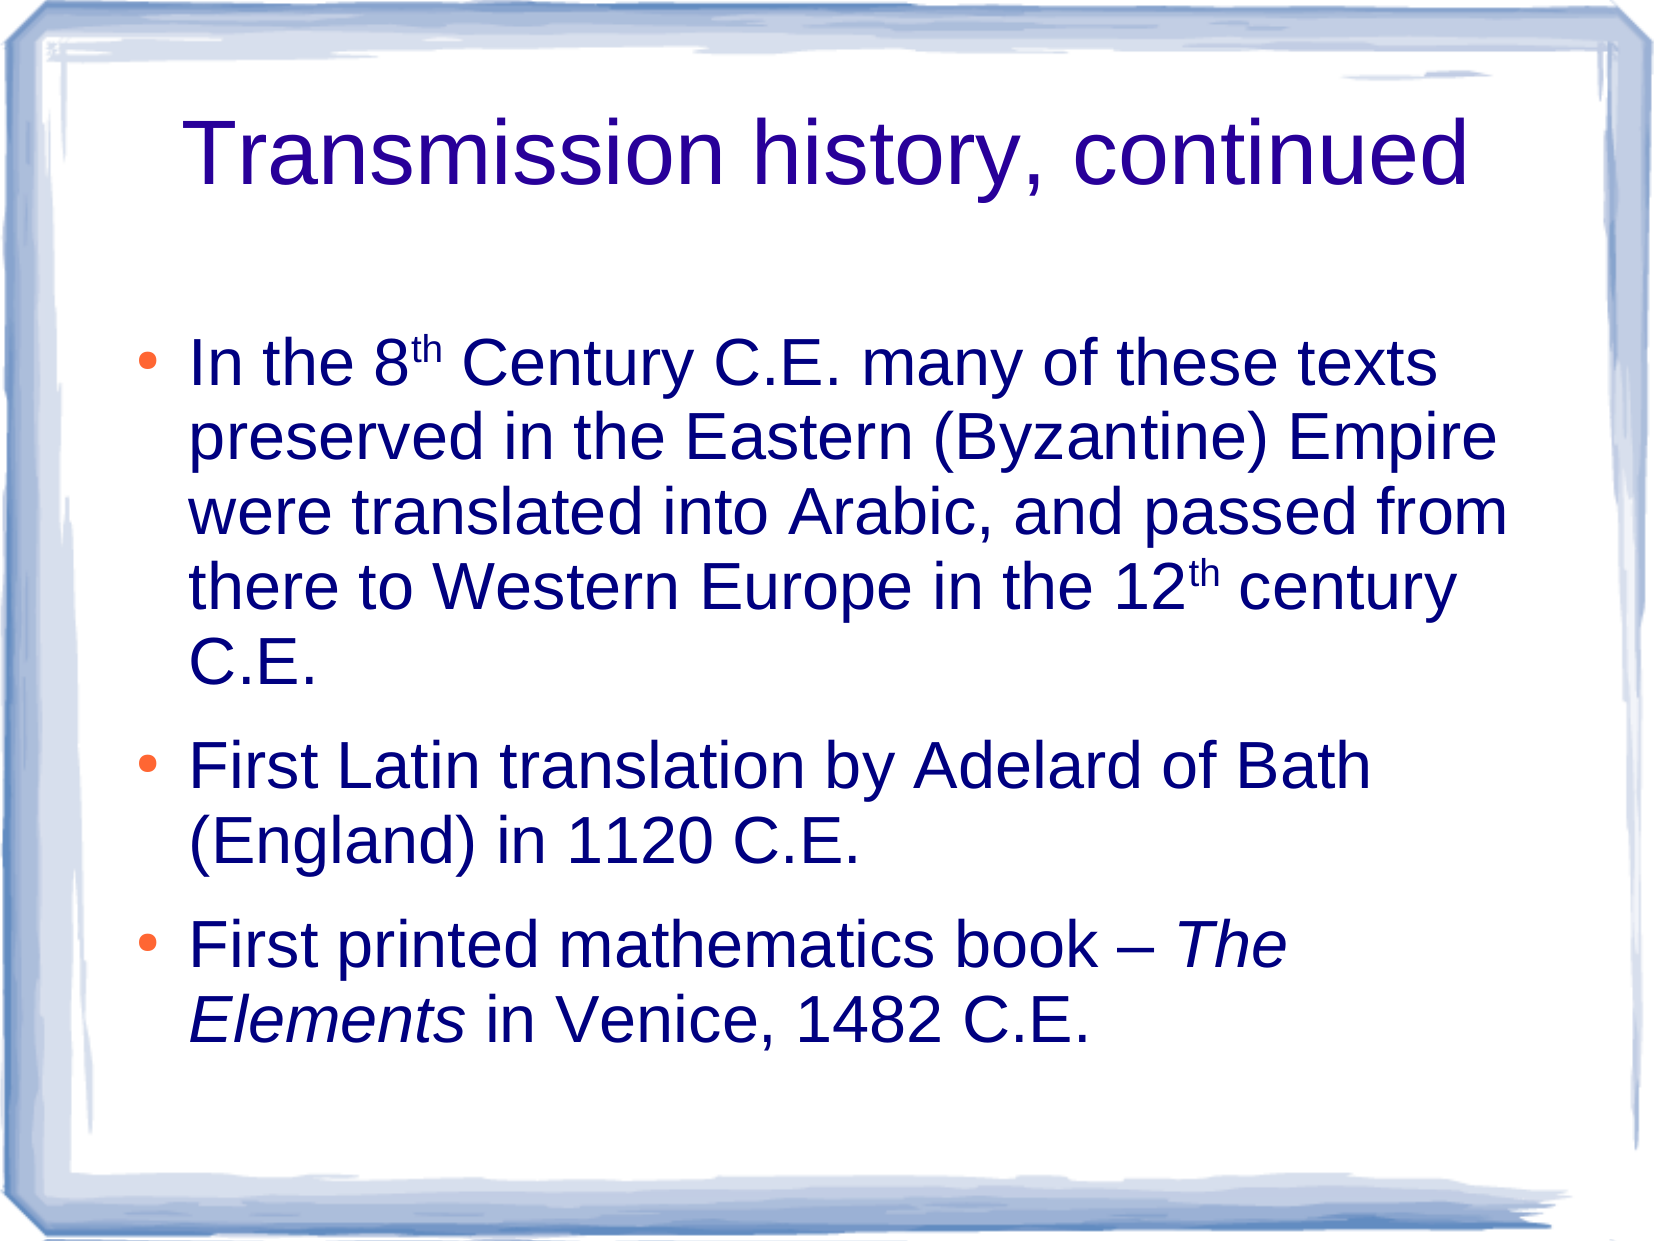

# Transmission history, continued
In the 8th Century C.E. many of these texts preserved in the Eastern (Byzantine) Empire were translated into Arabic, and passed from there to Western Europe in the 12th century C.E.
First Latin translation by Adelard of Bath (England) in 1120 C.E.
First printed mathematics book – The Elements in Venice, 1482 C.E.